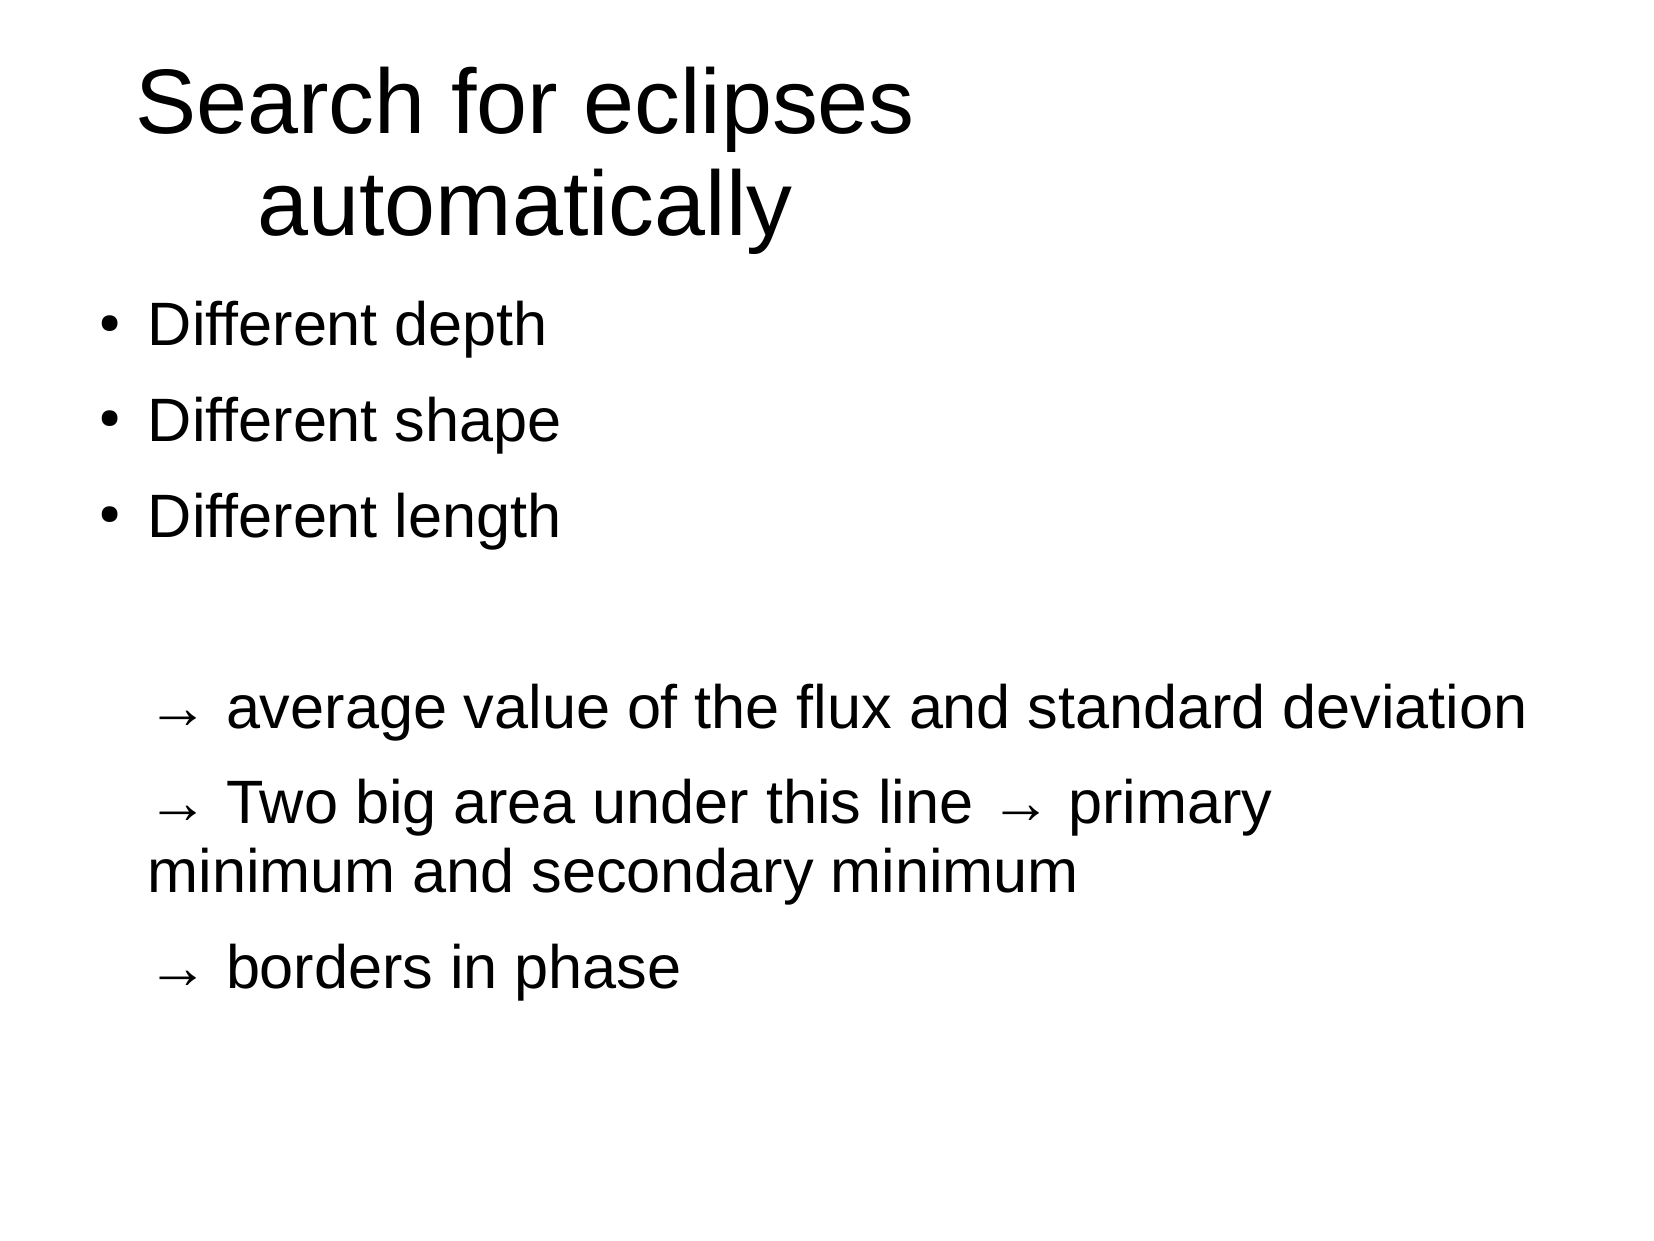

# Search for eclipses automatically
Different depth
Different shape
Different length
→ average value of the flux and standard deviation
→ Two big area under this line → primary minimum and secondary minimum
→ borders in phase